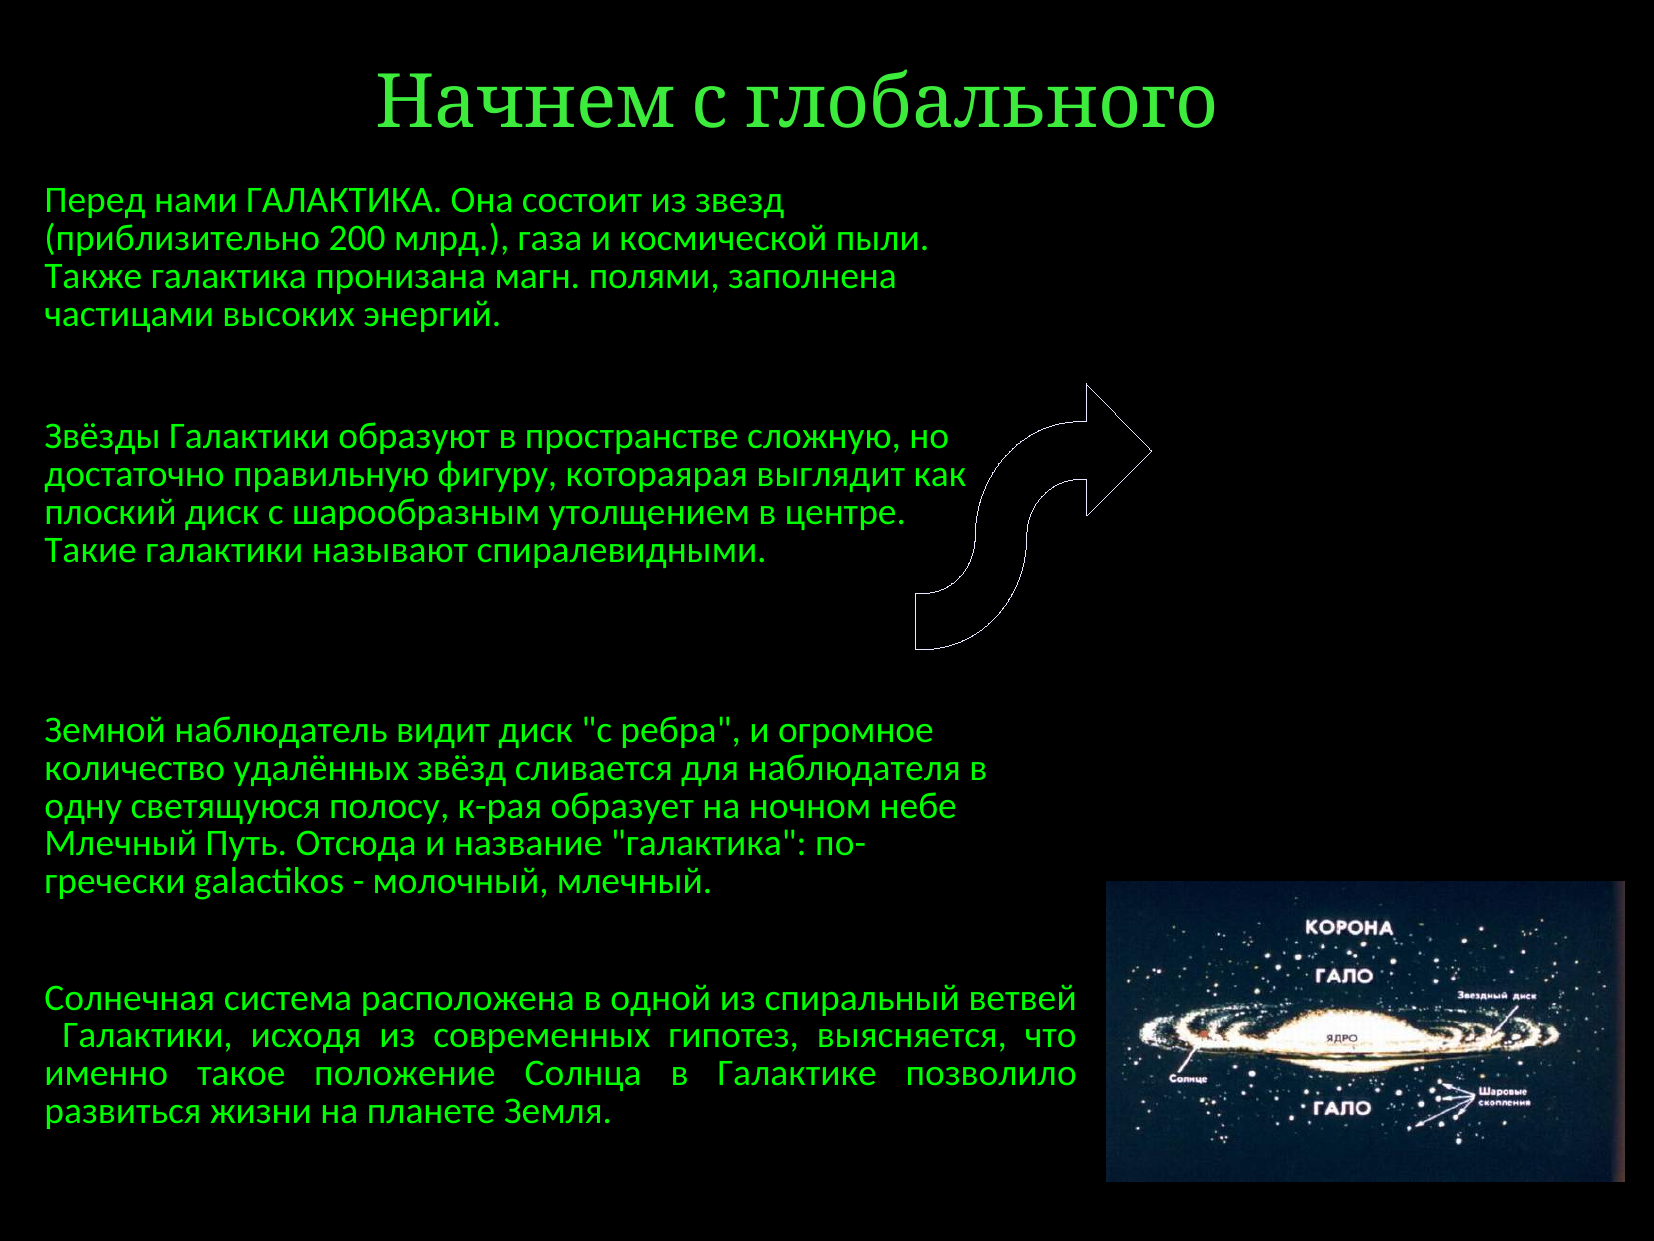

Начнем с глобального
Перед нами ГАЛАКТИКА. Она состоит из звезд
(приблизительно 200 млрд.), газа и космической пыли.
Также галактика пронизана магн. полями, заполнена частицами высоких энергий.
Звёзды Галактики образуют в пространстве сложную, но достаточно правильную фигуру, котораярая выглядит как плоский диск с шарообразным утолщением в центре. Такие галактики называют спиралевидными.
Земной наблюдатель видит диск "с ребра", и огромное количество удалённых звёзд сливается для наблюдателя в одну светящуюся полосу, к-рая образует на ночном небе Млечный Путь. Отсюда и название "галактика": по-гречески galactikos - молочный, млечный.
Солнечная система расположена в одной из спиральный ветвей Галактики, исходя из современных гипотез, выясняется, что именно такое положение Солнца в Галактике позволило развиться жизни на планете Земля.